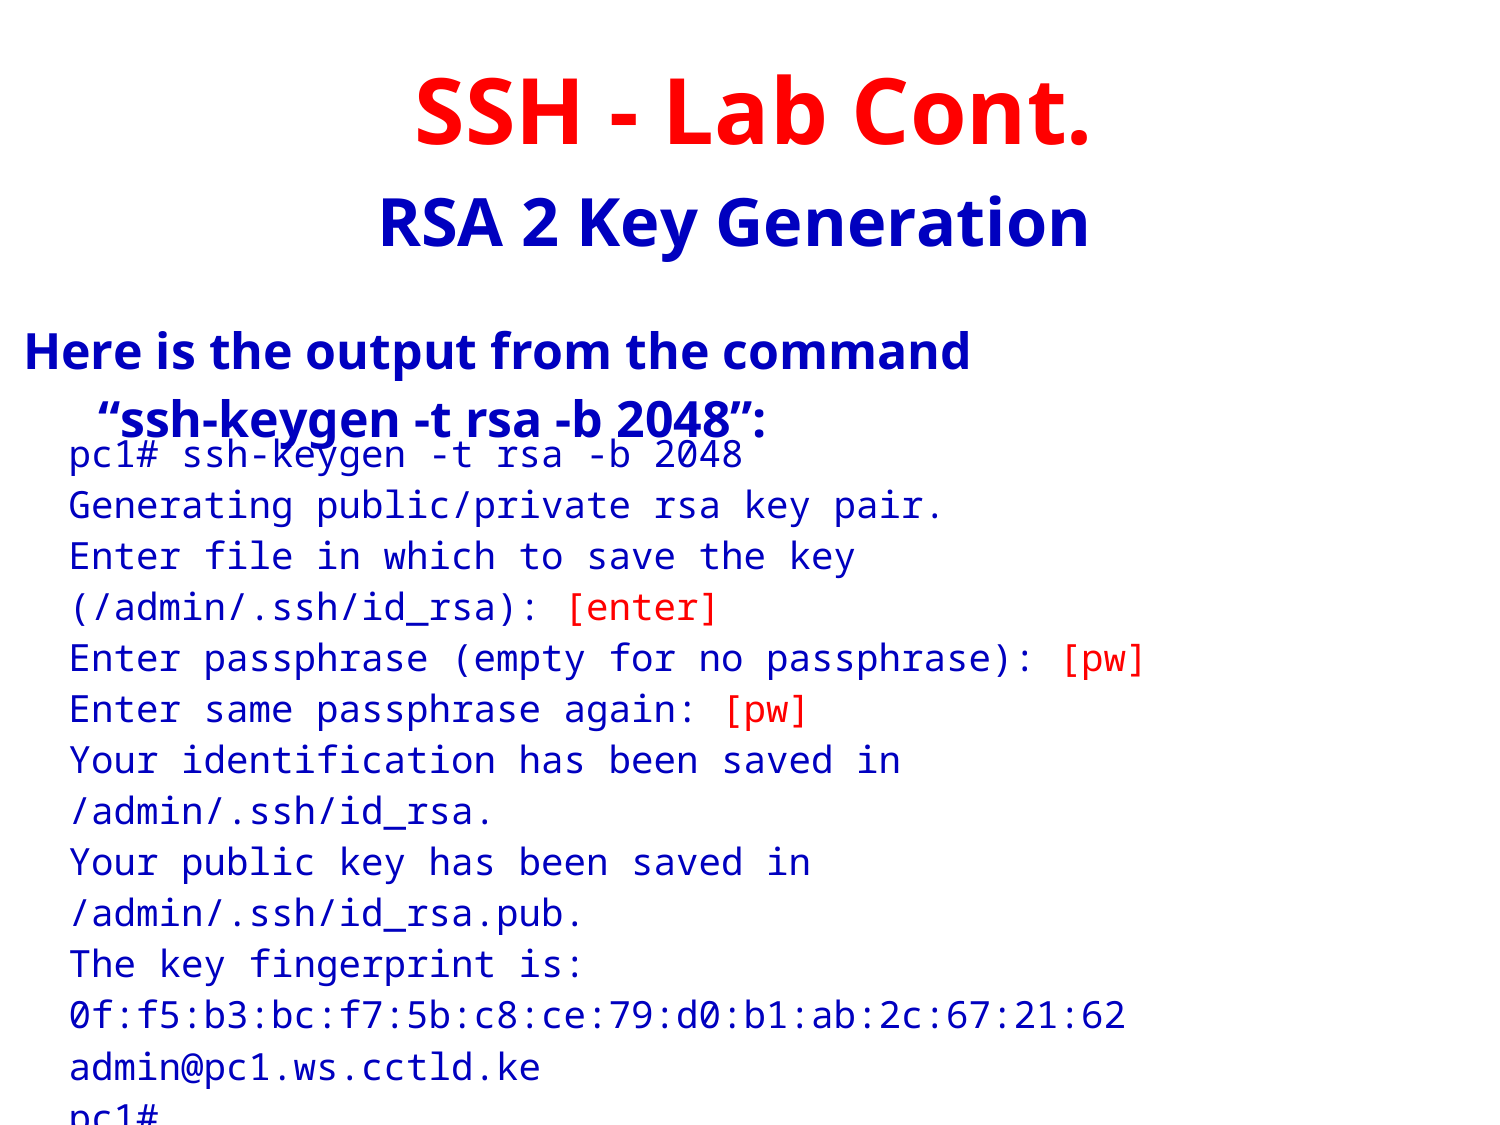

SSH - Lab Cont.
# RSA 2 Key Generation
Here is the output from the command
“ssh-keygen -t rsa -b 2048”:
pc1# ssh-keygen -t rsa -b 2048
Generating public/private rsa key pair.
Enter file in which to save the key (/admin/.ssh/id_rsa): [enter]
Enter passphrase (empty for no passphrase): [pw]
Enter same passphrase again: [pw]
Your identification has been saved in /admin/.ssh/id_rsa.
Your public key has been saved in /admin/.ssh/id_rsa.pub.
The key fingerprint is:
0f:f5:b3:bc:f7:5b:c8:ce:79:d0:b1:ab:2c:67:21:62 admin@pc1.ws.cctld.ke
pc1#